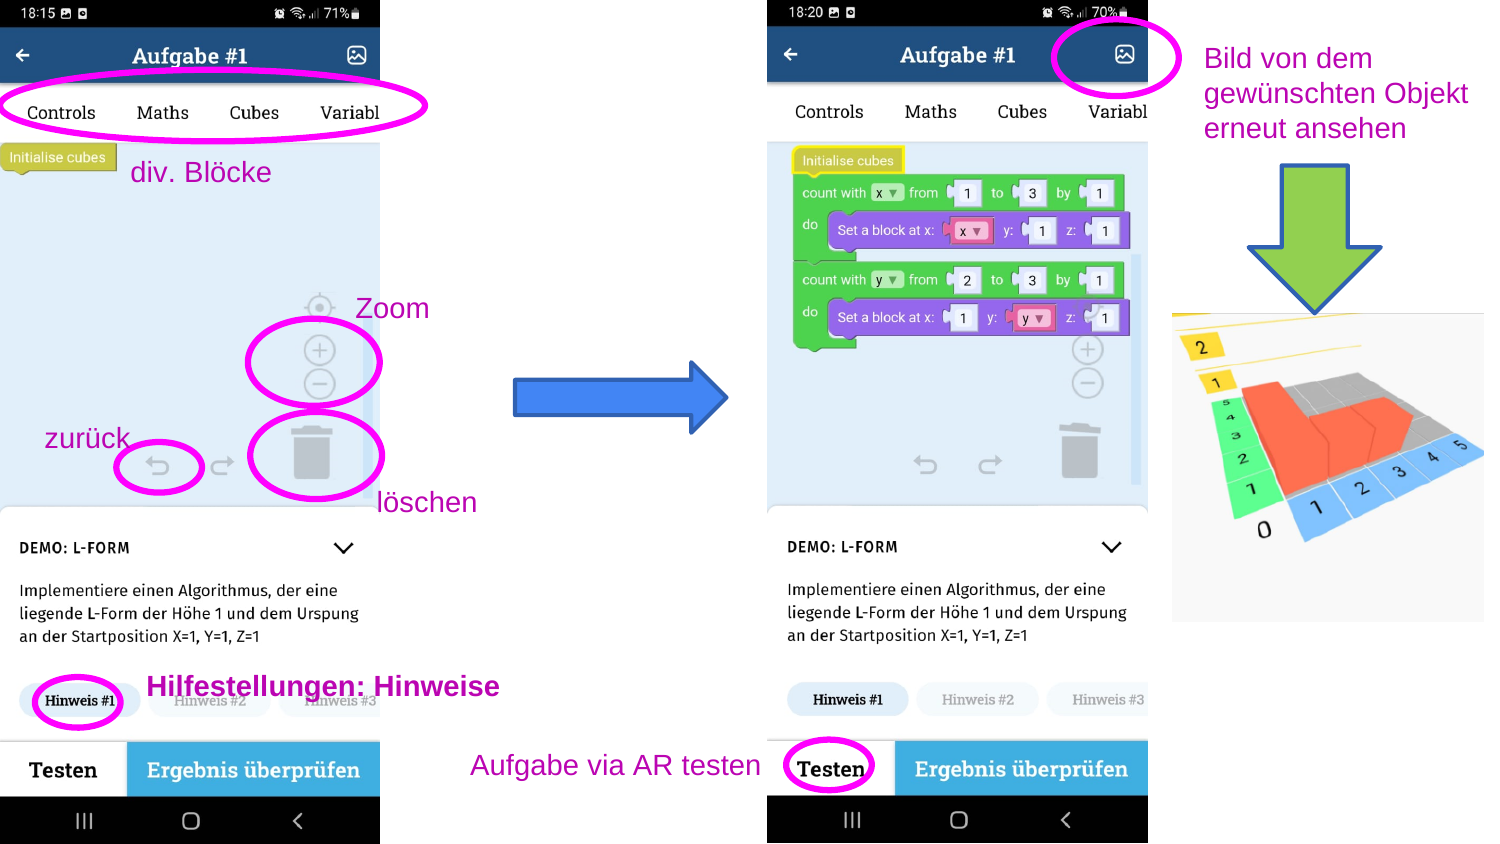

Bild von dem gewünschten Objekt erneut ansehen
div. Blöcke
Zoom
zurück
löschen
Hilfestellungen: Hinweise
Aufgabe via AR testen